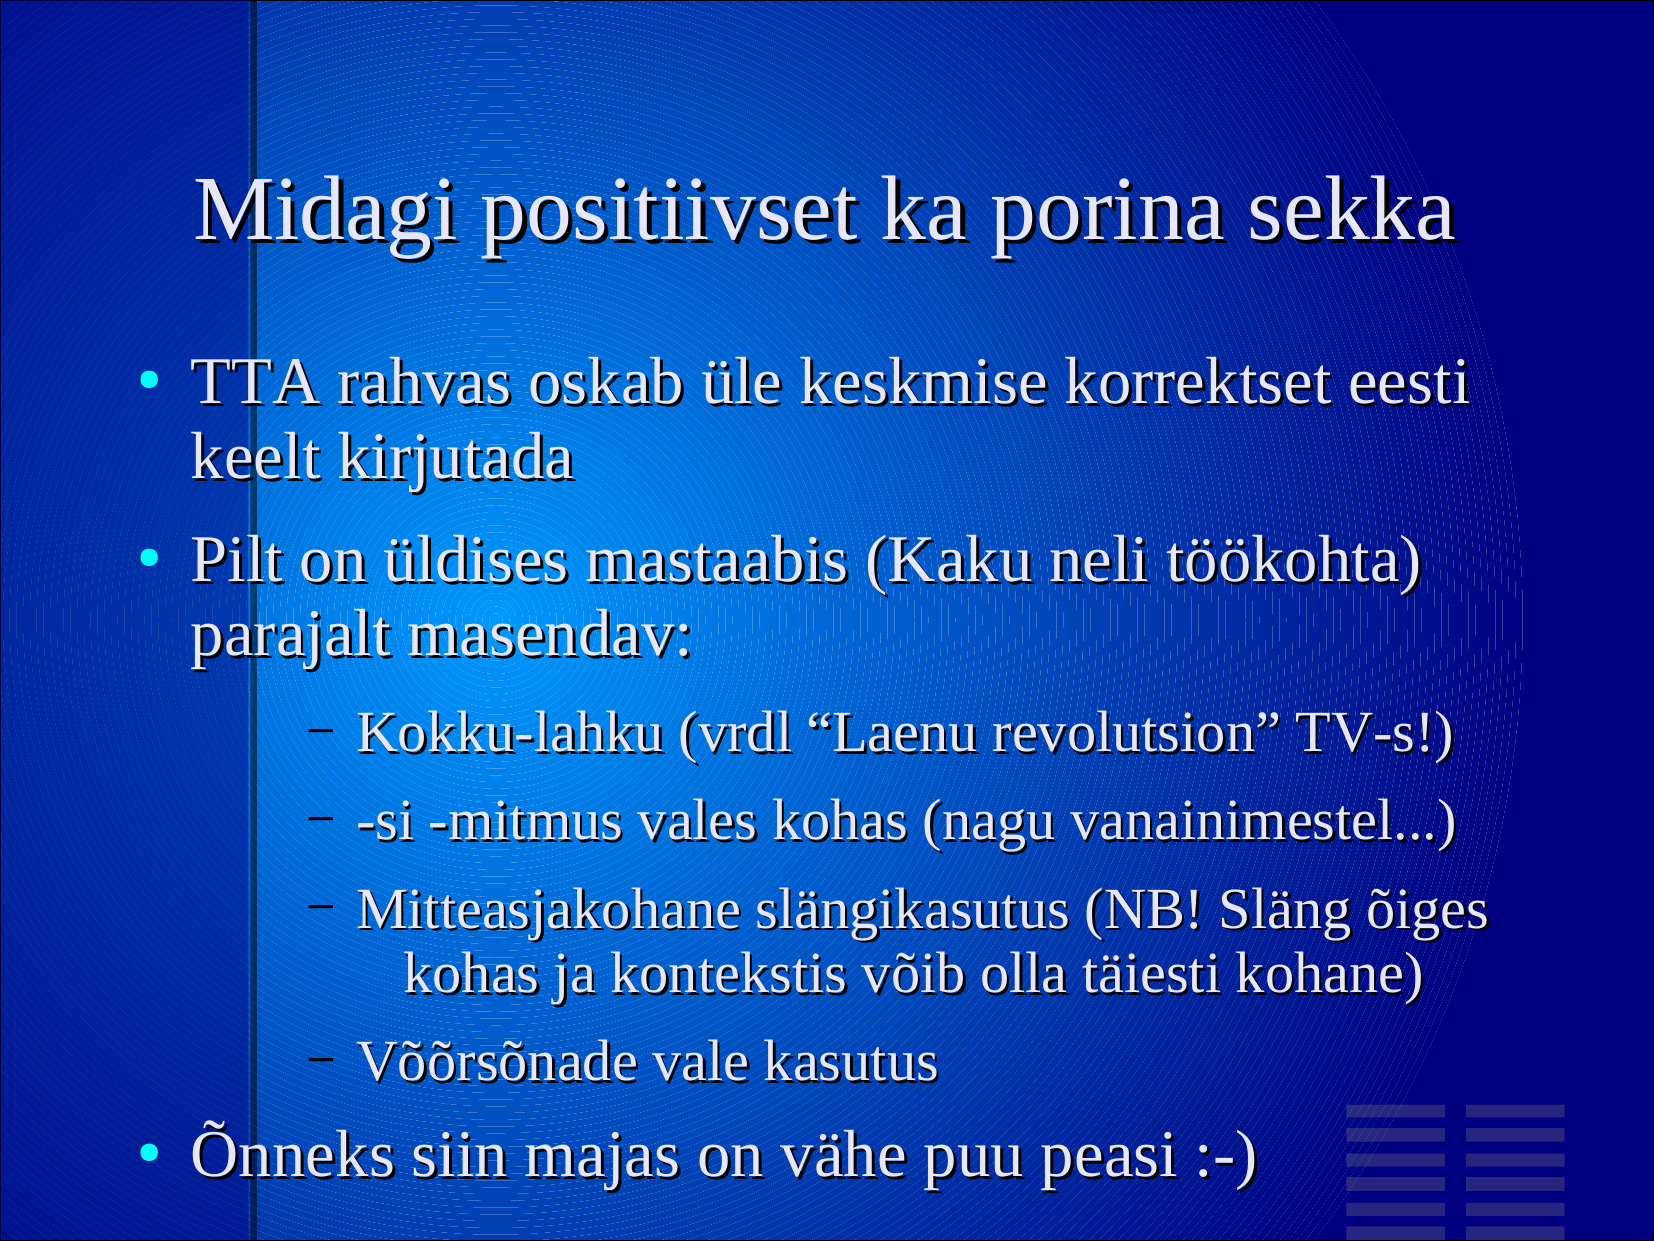

# Midagi positiivset ka porina sekka
TTA rahvas oskab üle keskmise korrektset eesti keelt kirjutada
Pilt on üldises mastaabis (Kaku neli töökohta) parajalt masendav:
Kokku-lahku (vrdl “Laenu revolutsion” TV-s!)
-si -mitmus vales kohas (nagu vanainimestel...)
Mitteasjakohane slängikasutus (NB! Släng õiges kohas ja kontekstis võib olla täiesti kohane)
Võõrsõnade vale kasutus
Õnneks siin majas on vähe puu peasi :-)